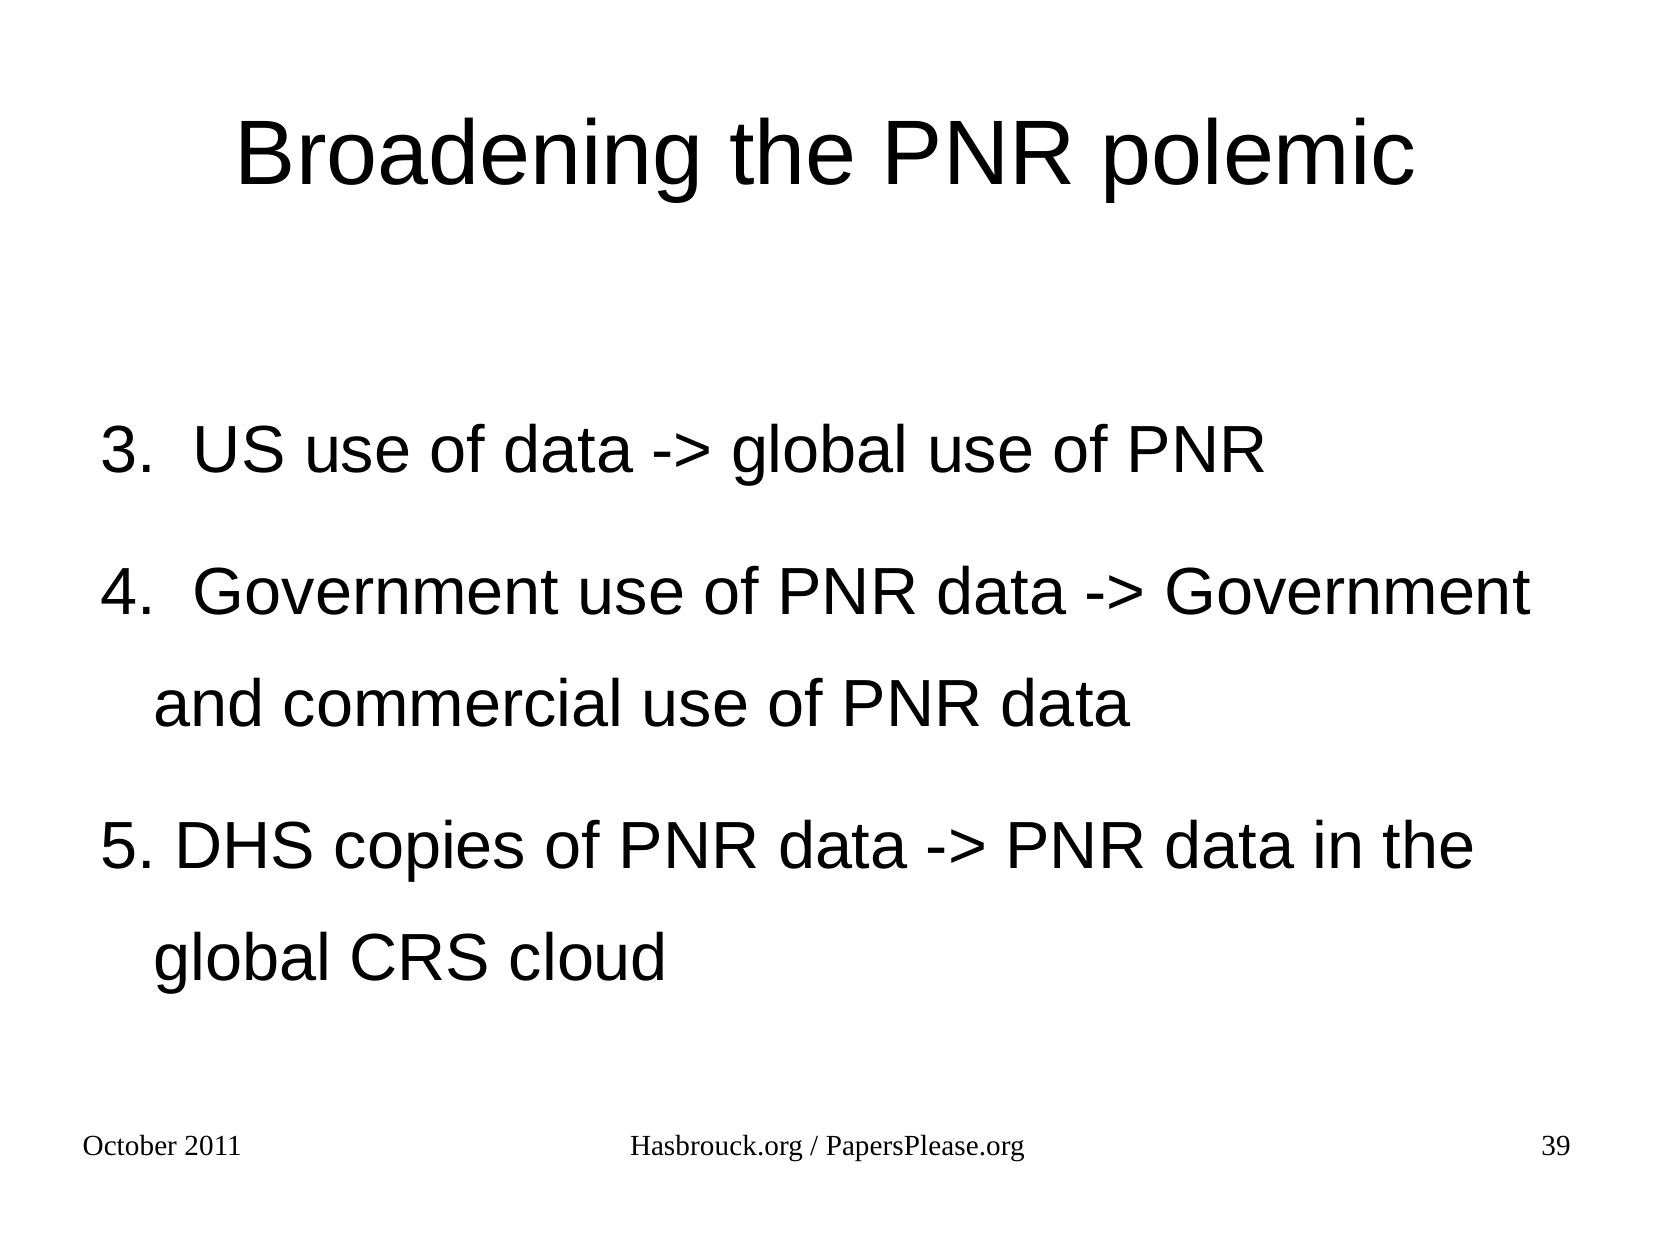

# Broadening the PNR polemic
 US use of data -> global use of PNR
 Government use of PNR data -> Government and commercial use of PNR data
 DHS copies of PNR data -> PNR data in the global CRS cloud
October 2011
Hasbrouck.org / PapersPlease.org
39